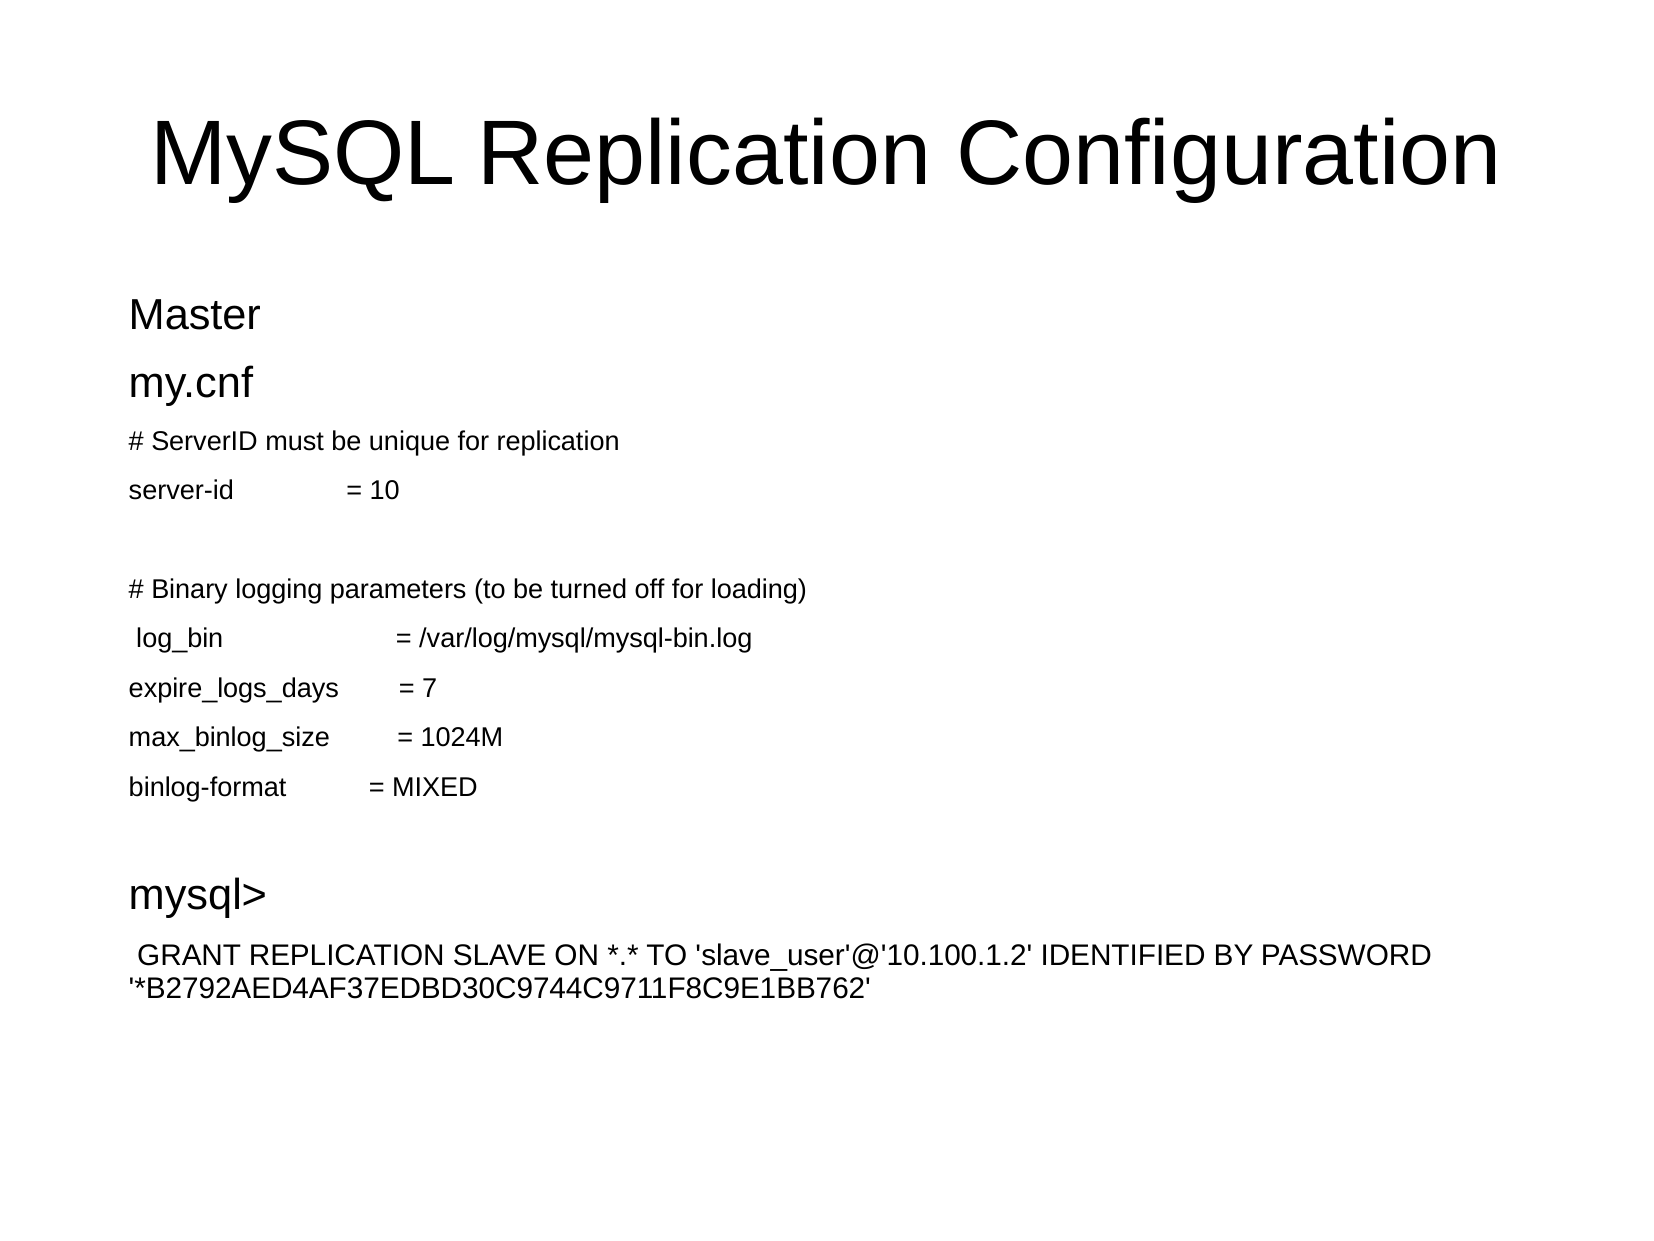

# MySQL Replication Configuration
Master
my.cnf
# ServerID must be unique for replication
server-id = 10
# Binary logging parameters (to be turned off for loading)
 log_bin = /var/log/mysql/mysql-bin.log
expire_logs_days = 7
max_binlog_size = 1024M
binlog-format = MIXED
mysql>
 GRANT REPLICATION SLAVE ON *.* TO 'slave_user'@'10.100.1.2' IDENTIFIED BY PASSWORD '*B2792AED4AF37EDBD30C9744C9711F8C9E1BB762'